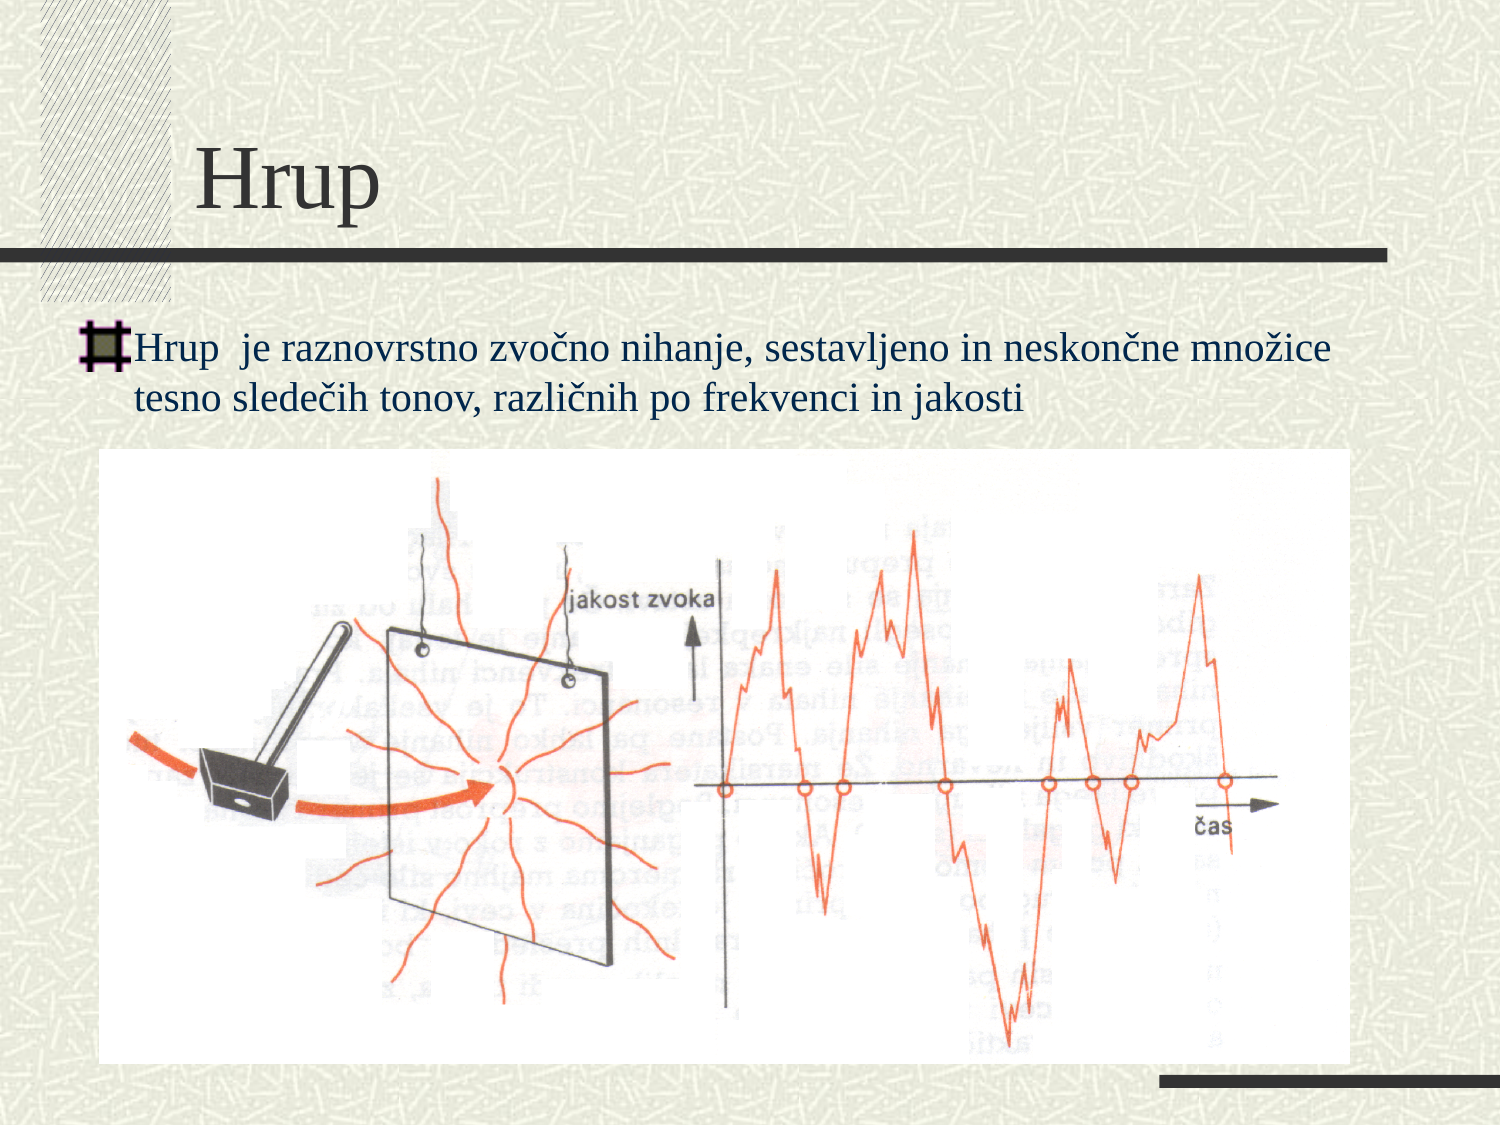

# Hrup
Hrup je raznovrstno zvočno nihanje, sestavljeno in neskončne množice tesno sledečih tonov, različnih po frekvenci in jakosti